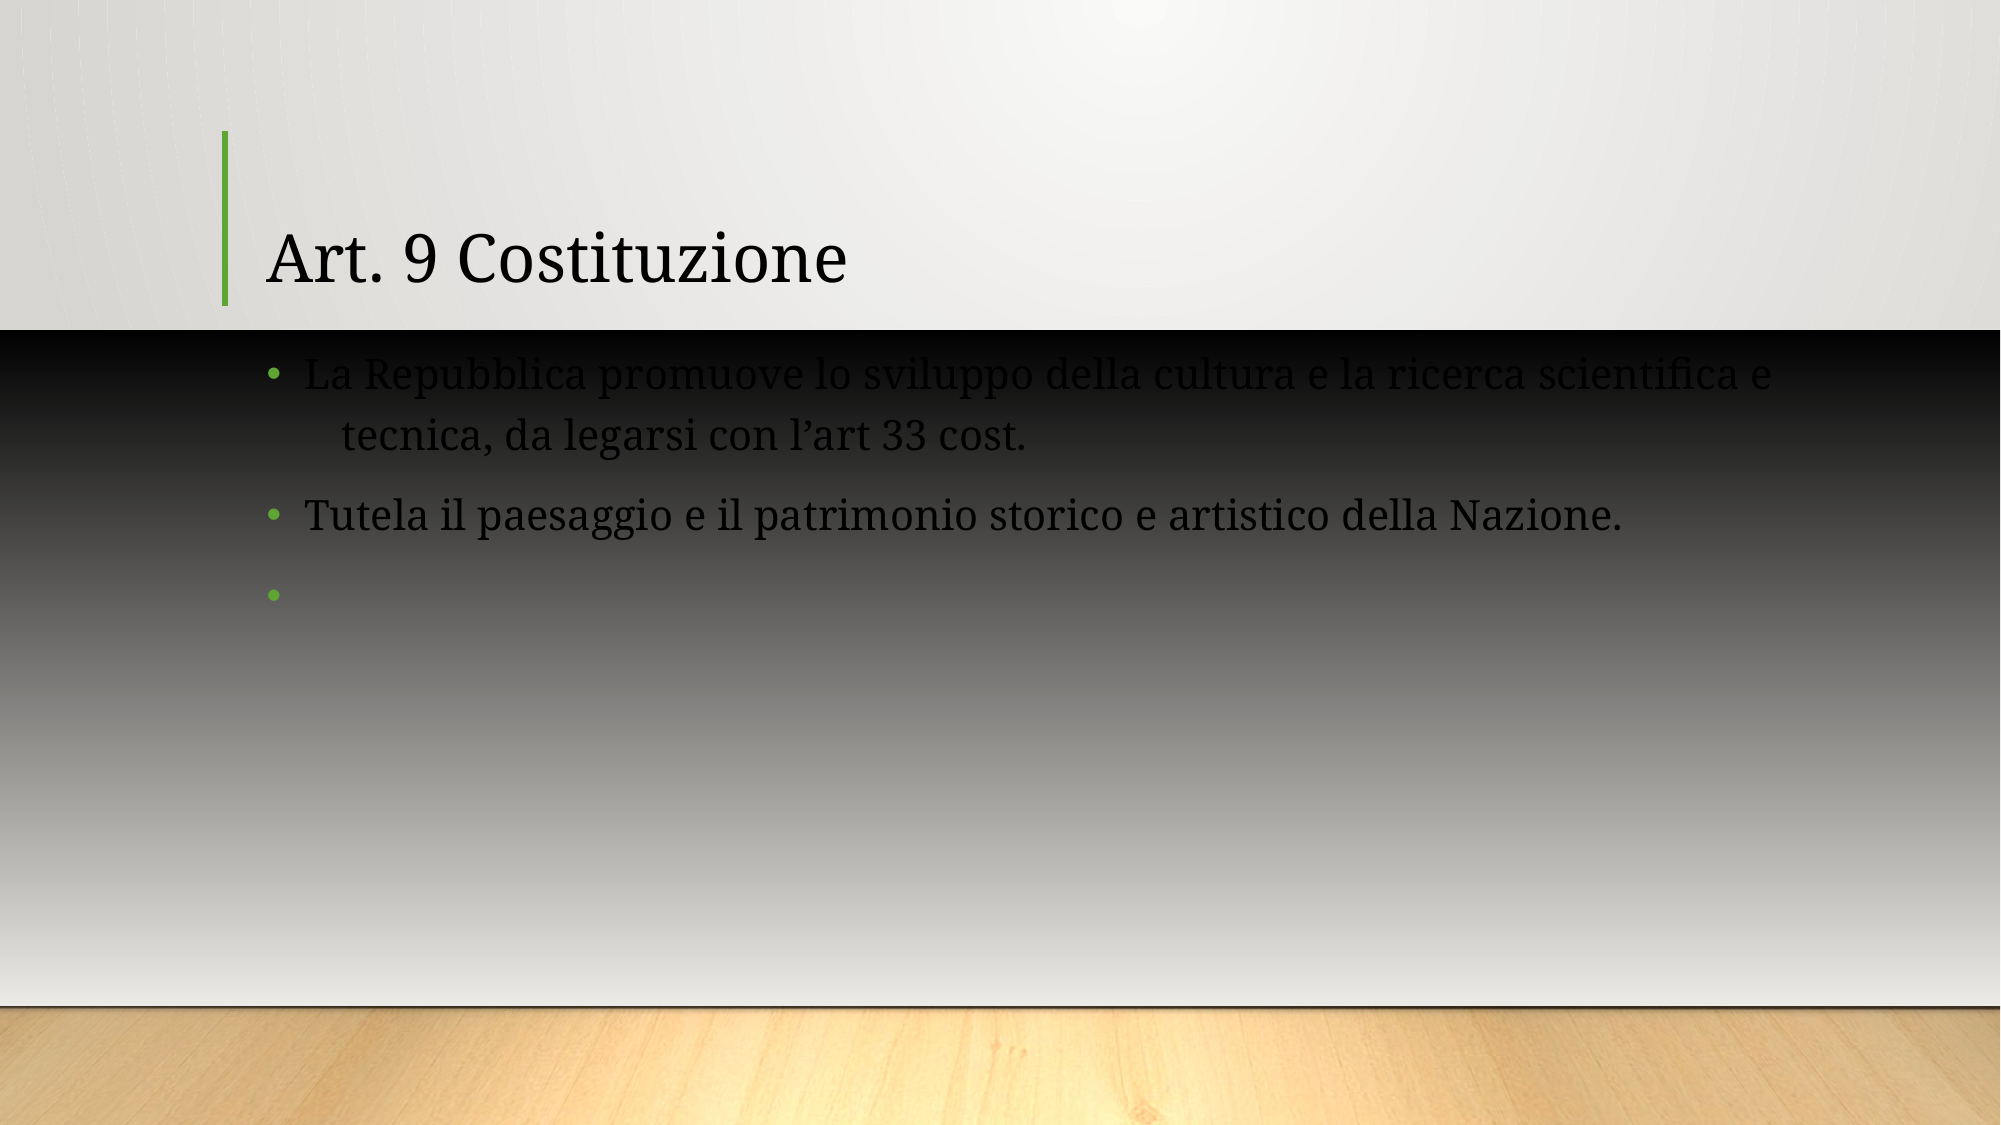

# Art. 9 Costituzione
La Repubblica promuove lo sviluppo della cultura e la ricerca scientifica e tecnica, da legarsi con l’art 33 cost.
Tutela il paesaggio e il patrimonio storico e artistico della Nazione.